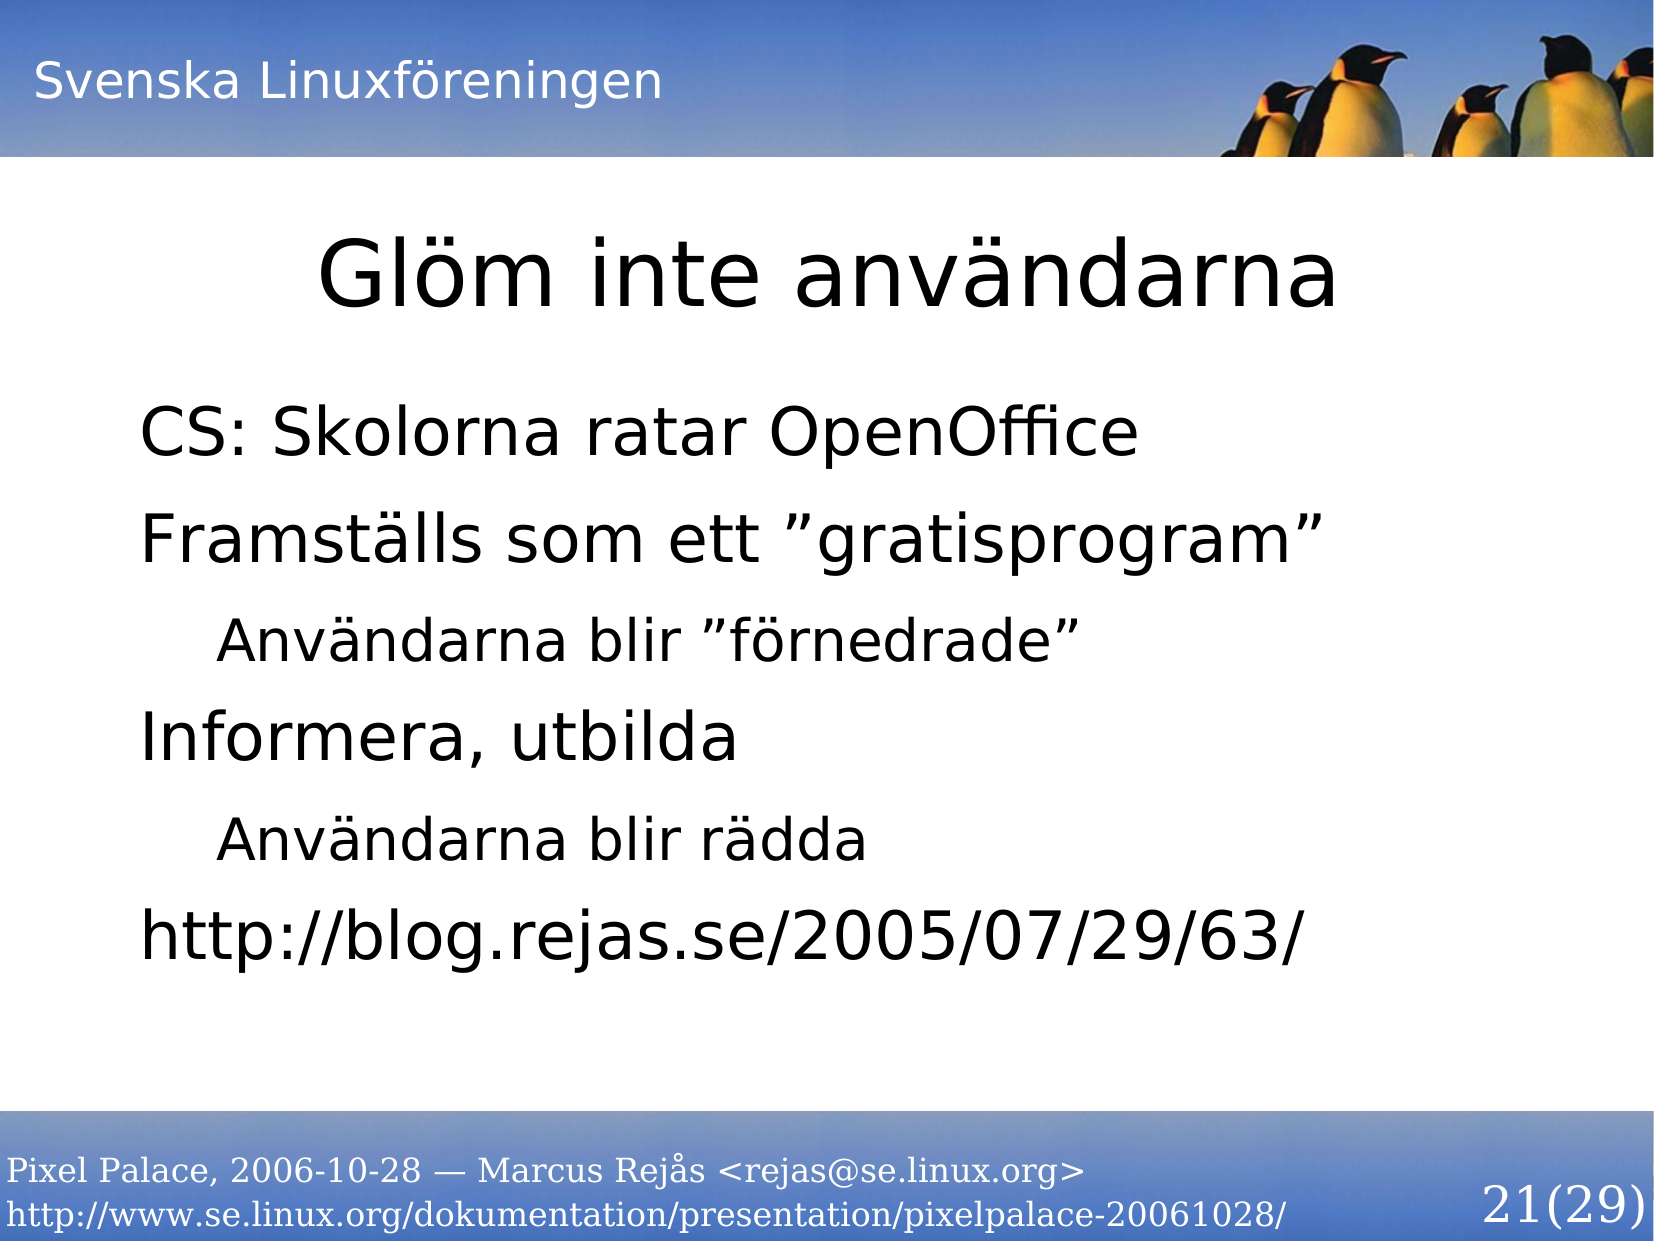

# Glöm inte användarna
CS: Skolorna ratar OpenOffice
Framställs som ett ”gratisprogram”
Användarna blir ”förnedrade”
Informera, utbilda
Användarna blir rädda
http://blog.rejas.se/2005/07/29/63/